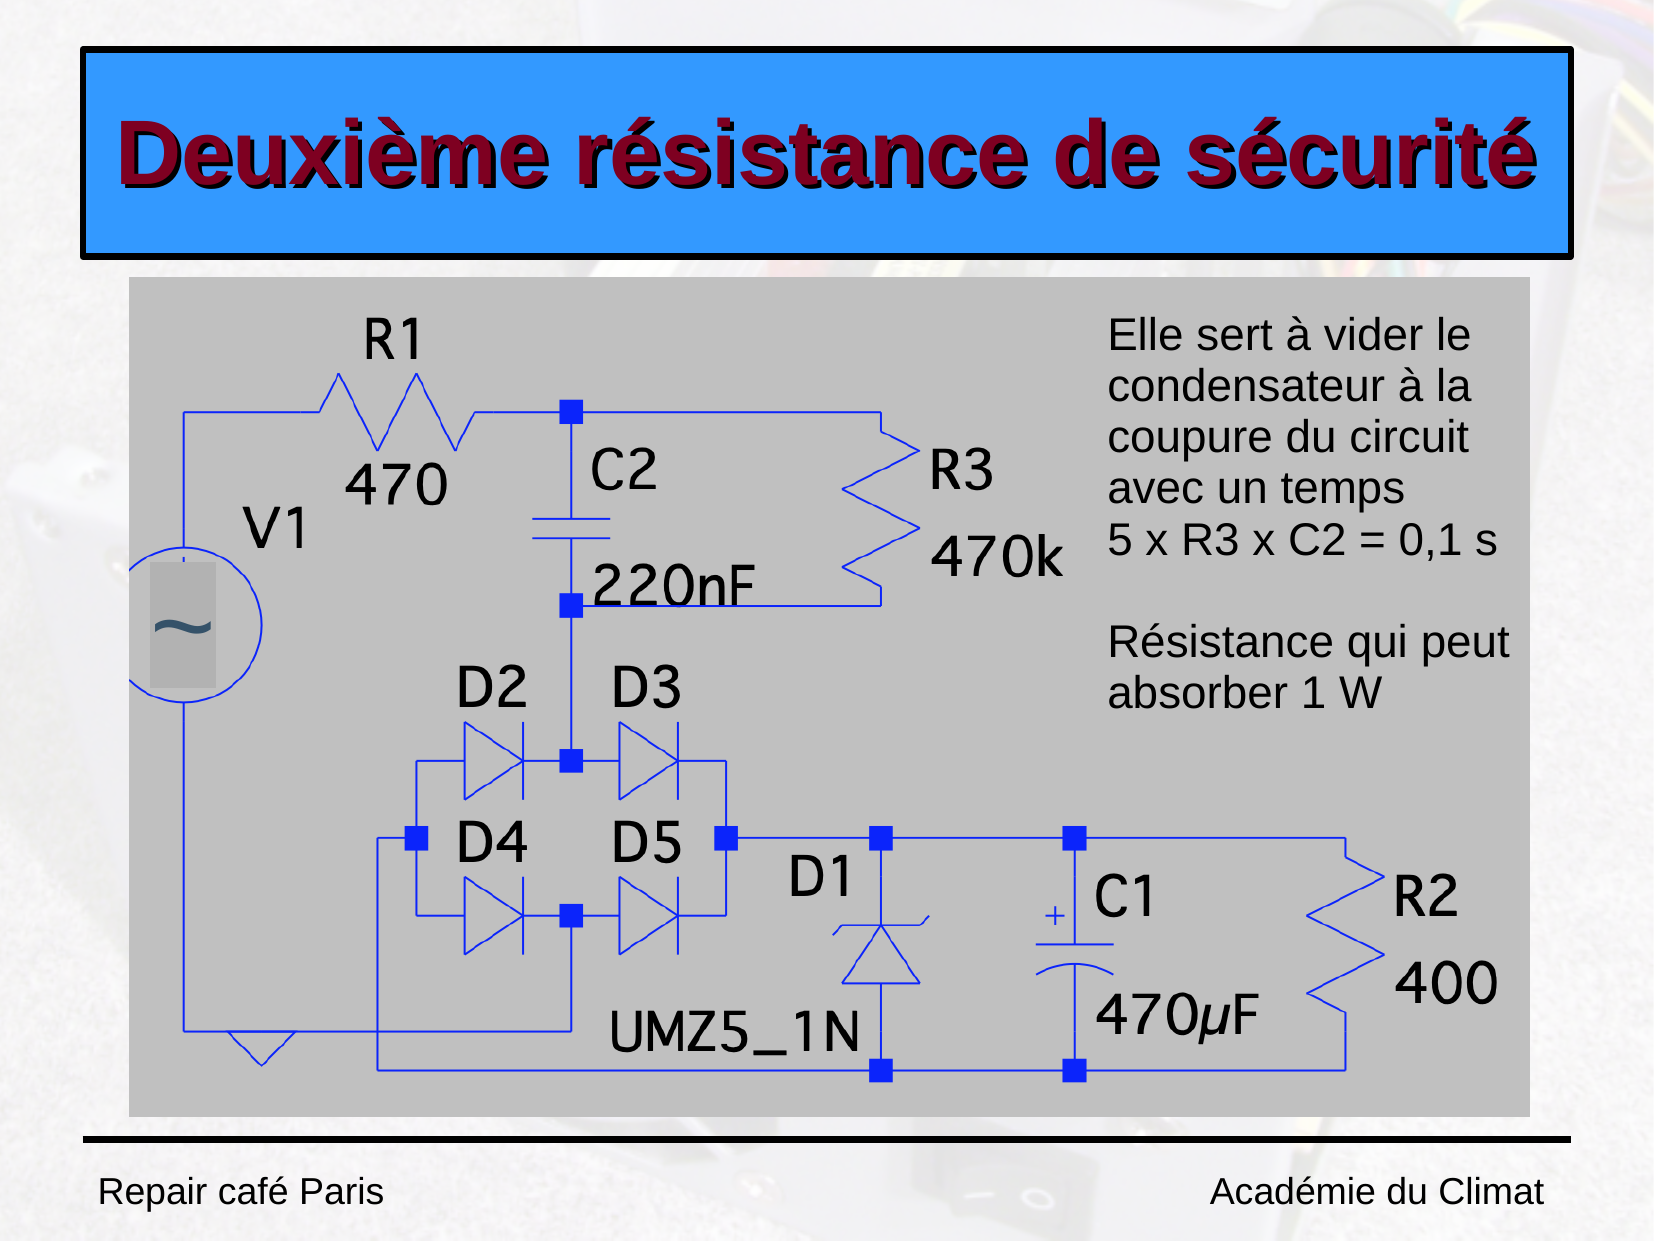

# Deuxième résistance de sécurité
Elle sert à vider le condensateur à la coupure du circuit avec un temps
5 x R3 x C2 = 0,1 s
Résistance qui peut absorber 1 W
~
Repair café Paris	Académie du Climat